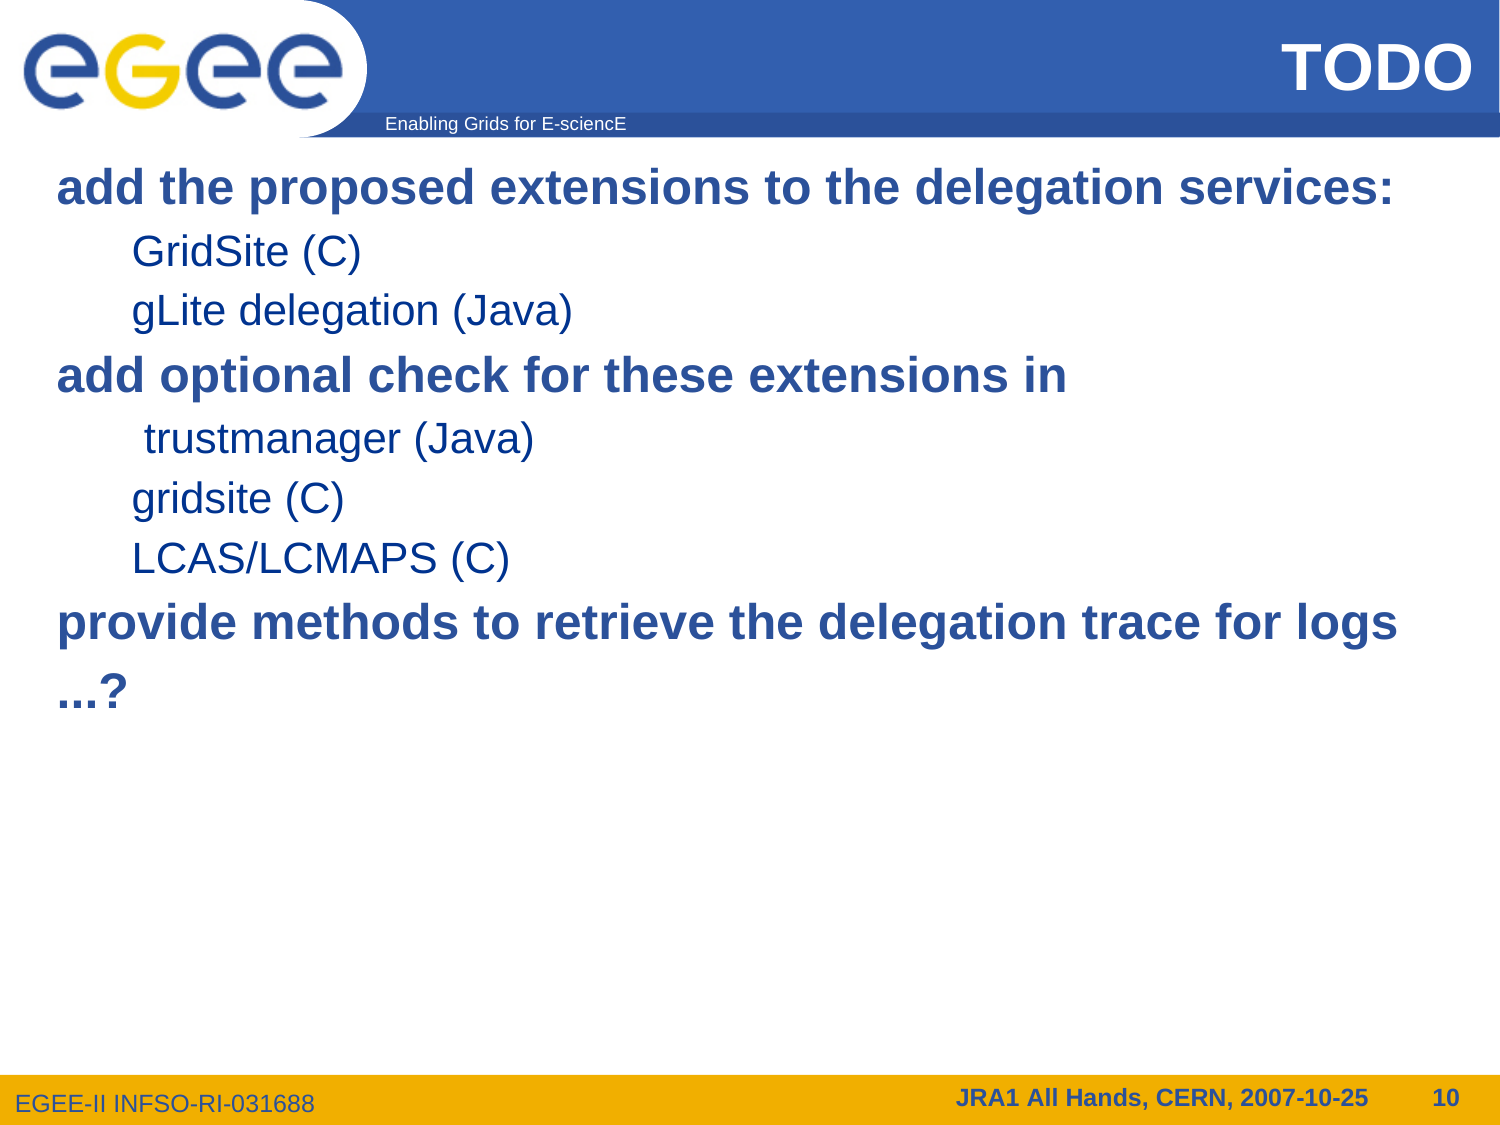

# TODO
add the proposed extensions to the delegation services:
GridSite (C)
gLite delegation (Java)
add optional check for these extensions in
 trustmanager (Java)
gridsite (C)
LCAS/LCMAPS (C)
provide methods to retrieve the delegation trace for logs
...?
JRA1 All Hands, CERN, 2007-10-25
10